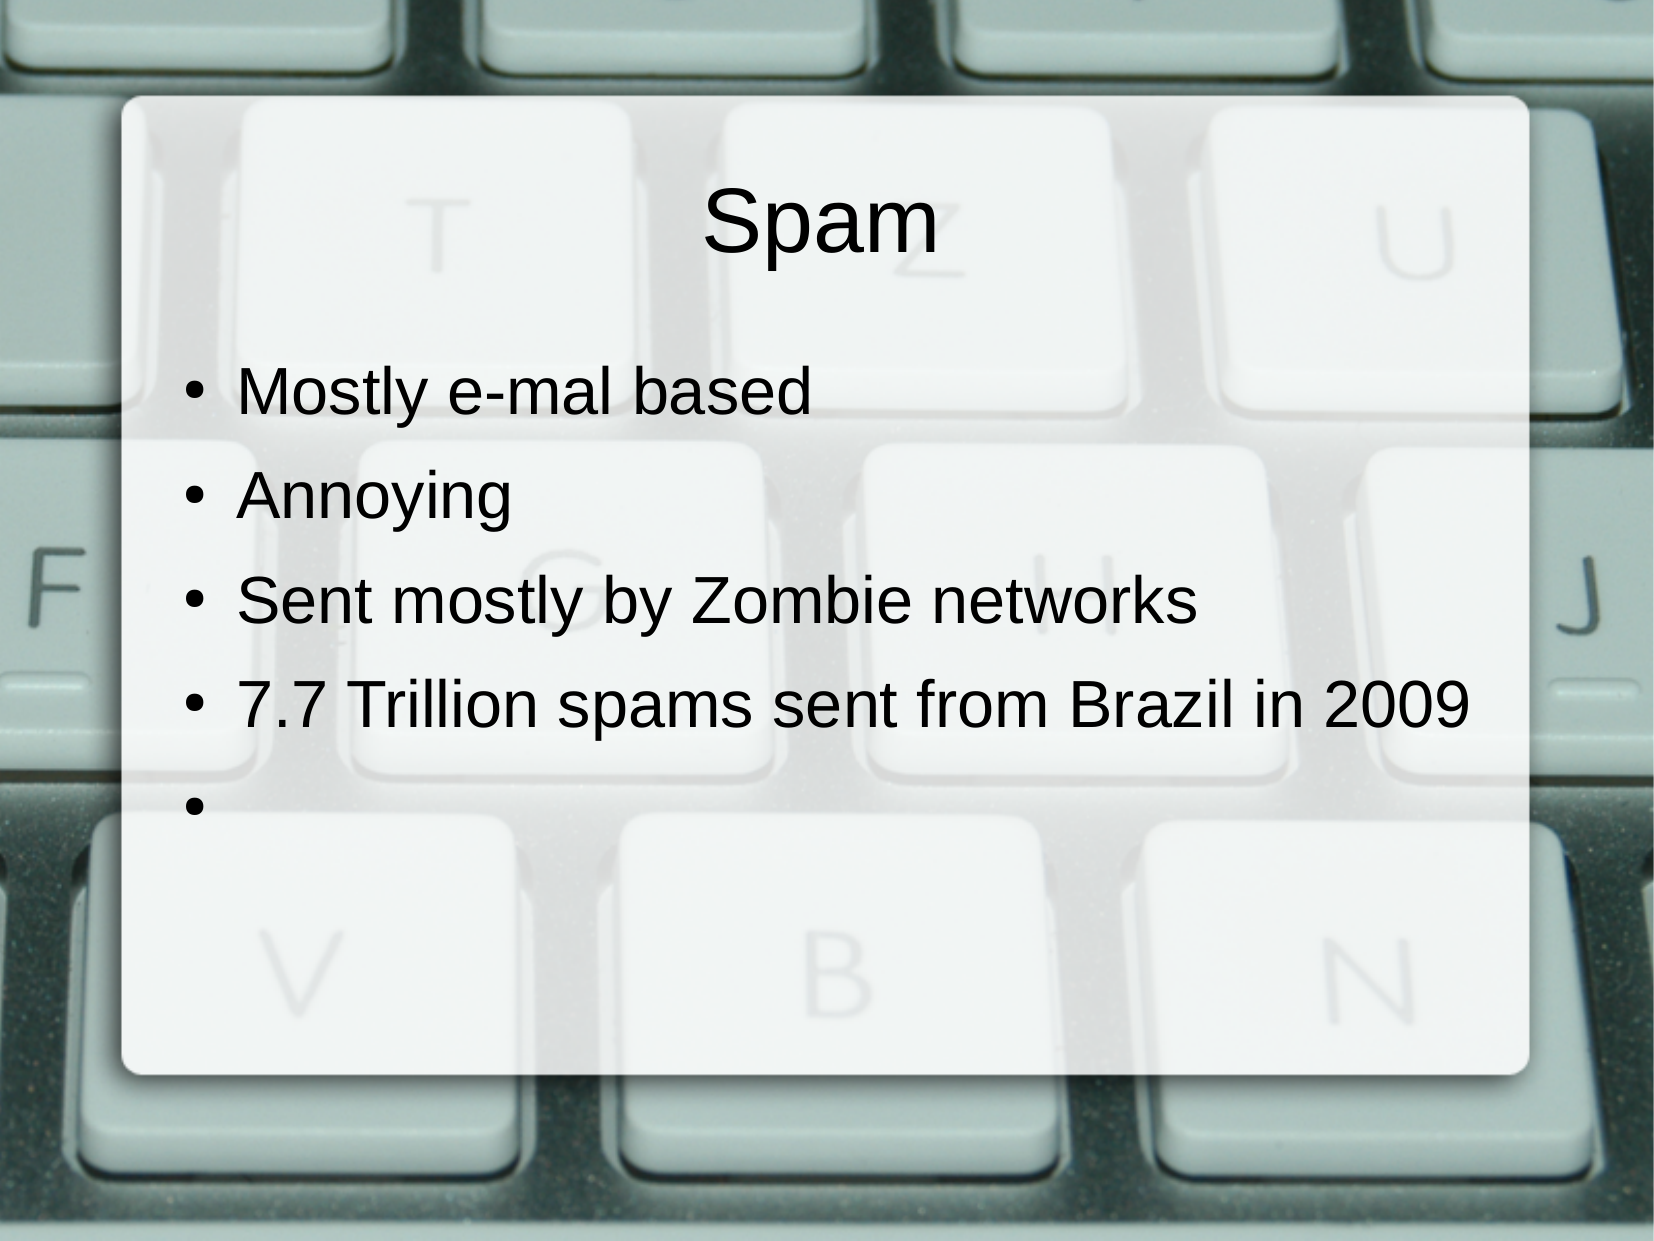

# Spam
Mostly e-mal based
Annoying
Sent mostly by Zombie networks
7.7 Trillion spams sent from Brazil in 2009